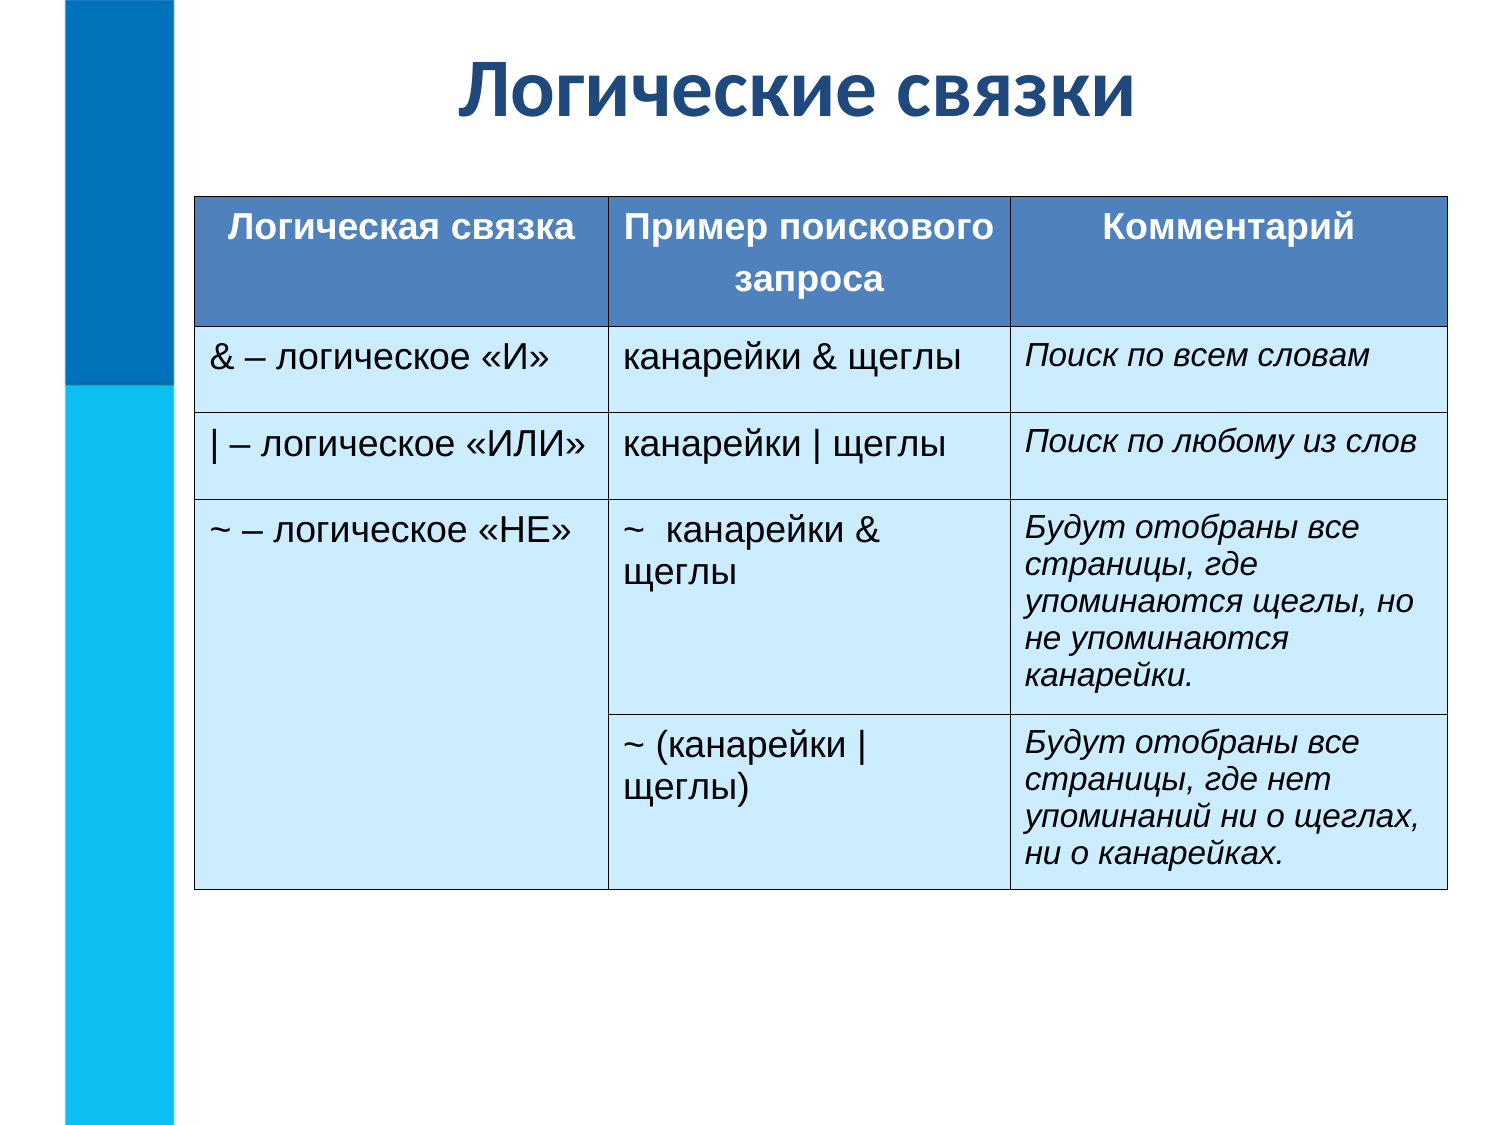

Логические связки
| Логическая связка | Пример поискового запроса | Комментарий |
| --- | --- | --- |
| & – логическое «И» | канарейки & щеглы | Поиск по всем словам |
| | – логическое «ИЛИ» | канарейки | щеглы | Поиск по любому из слов |
| ~ – логическое «НЕ» | ~ канарейки & щеглы | Будут отобраны все страницы, где упоминаются щеглы, но не упоминаются канарейки. |
| | ~ (канарейки | щеглы) | Будут отобраны все страницы, где нет упоминаний ни о щеглах, ни о канарейках. |